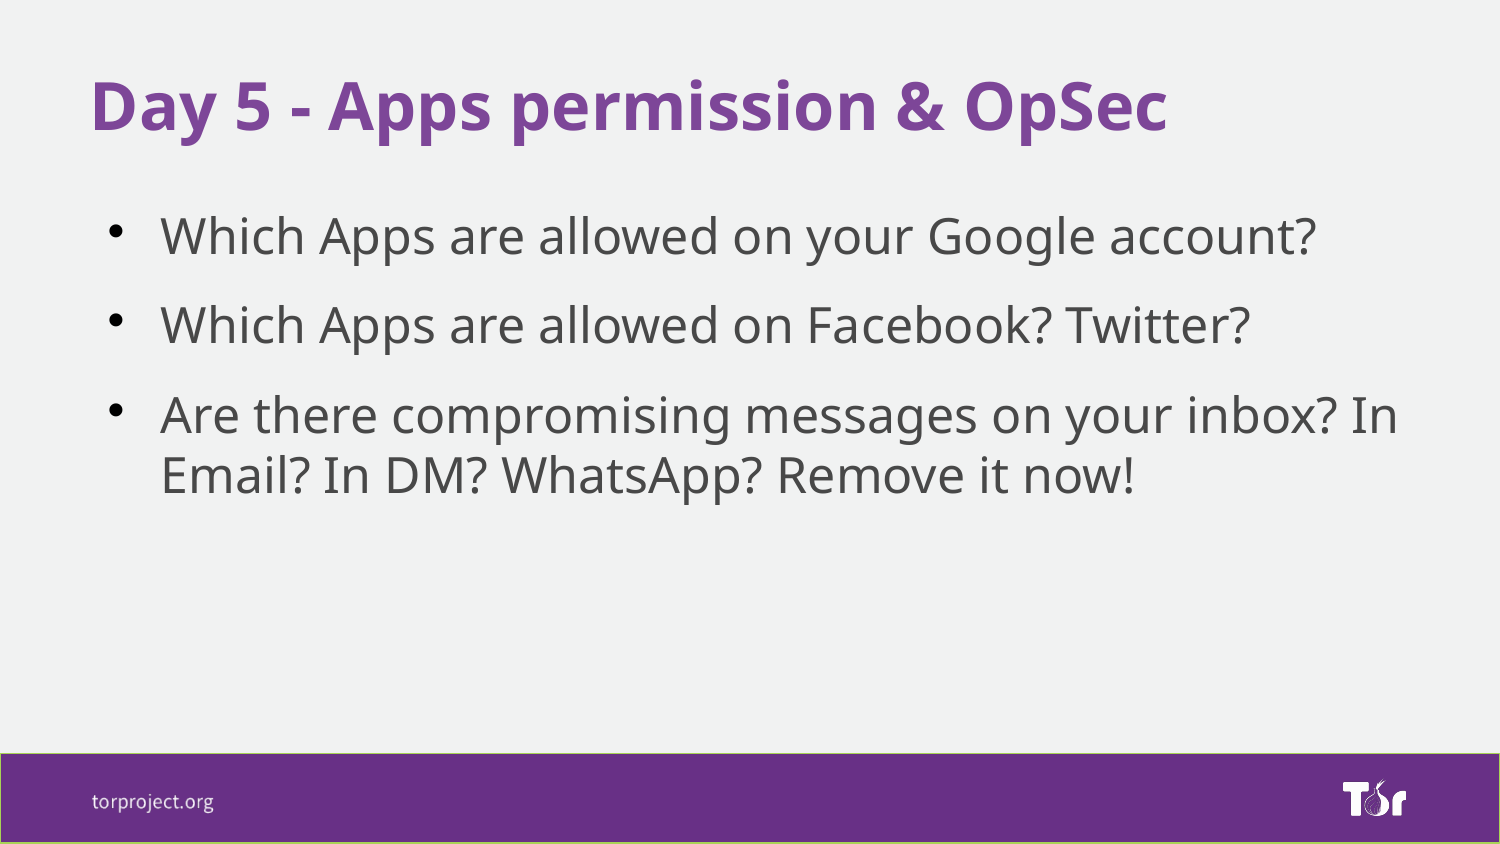

Day 5 - Apps permission & OpSec
Which Apps are allowed on your Google account?
Which Apps are allowed on Facebook? Twitter?
Are there compromising messages on your inbox? In Email? In DM? WhatsApp? Remove it now!